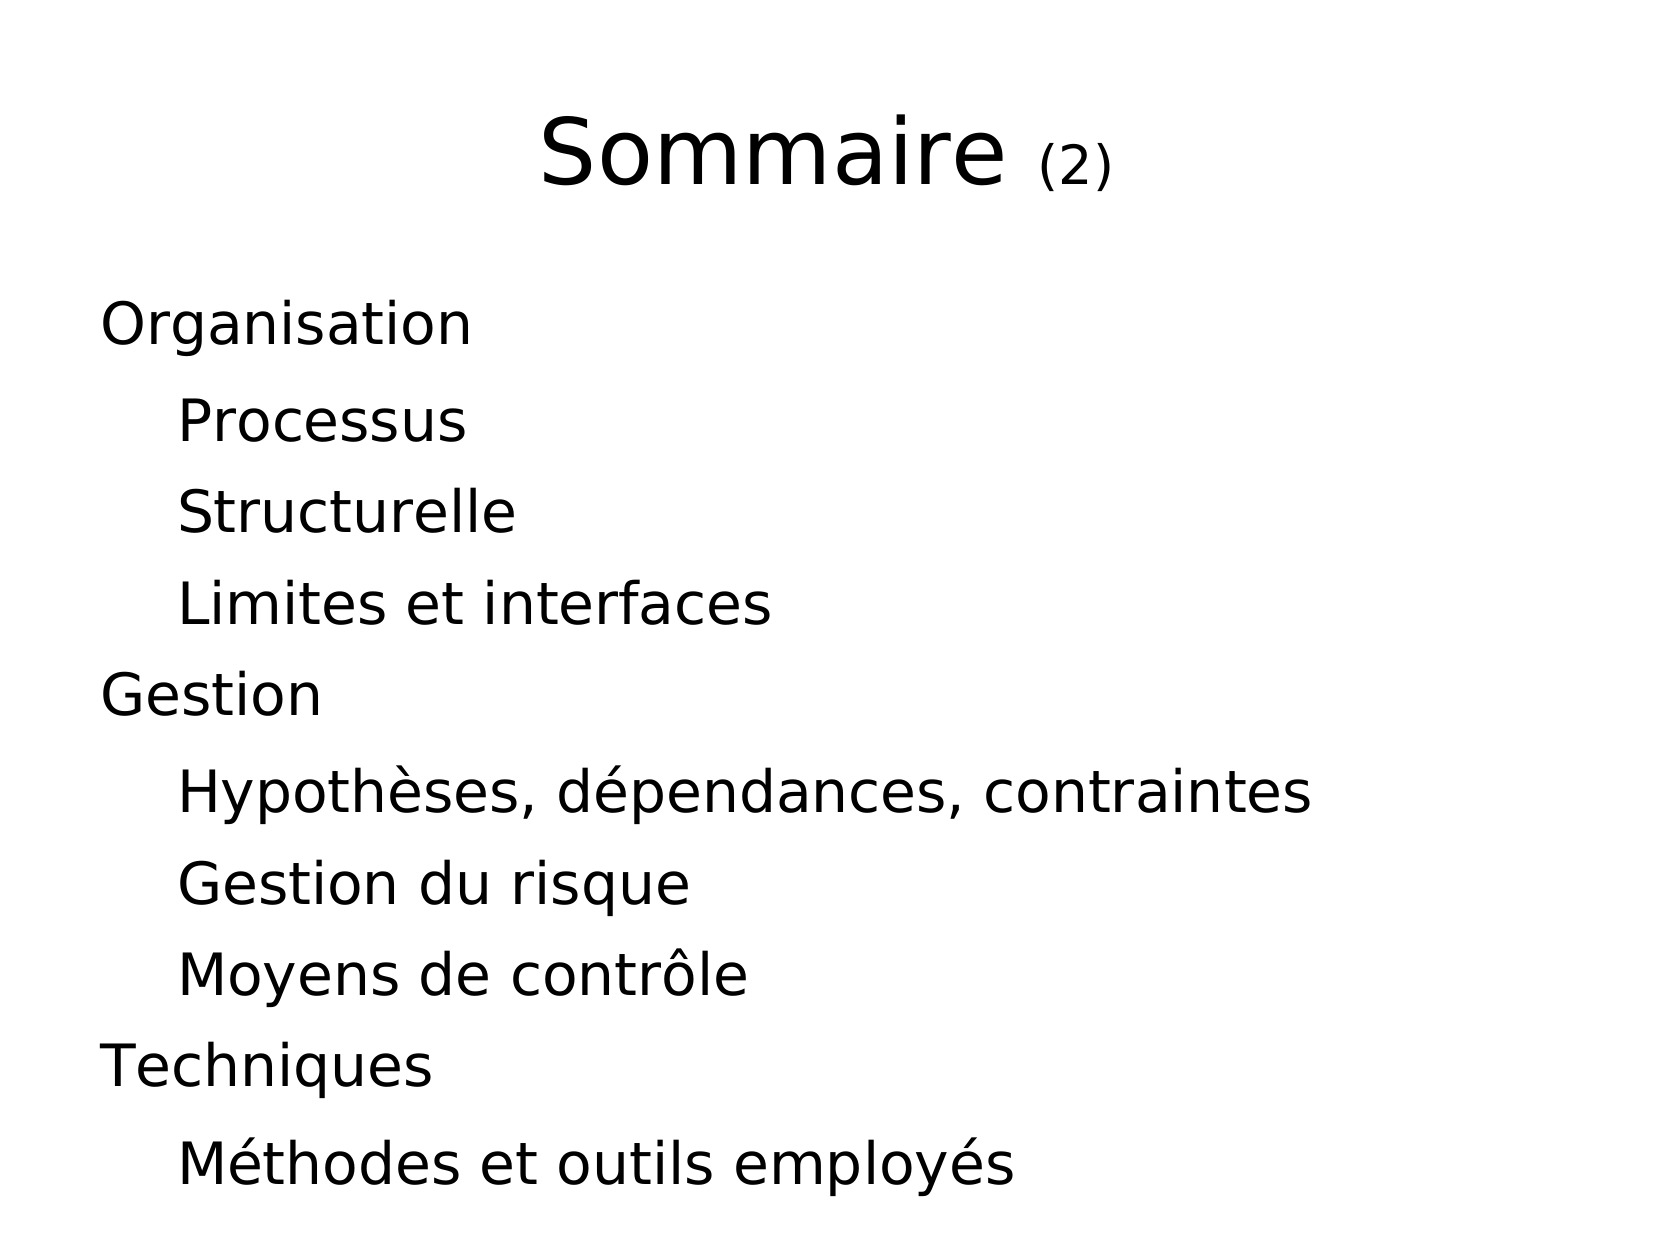

# Sommaire (2)
Organisation
Processus
Structurelle
Limites et interfaces
Gestion
Hypothèses, dépendances, contraintes
Gestion du risque
Moyens de contrôle
Techniques
Méthodes et outils employés